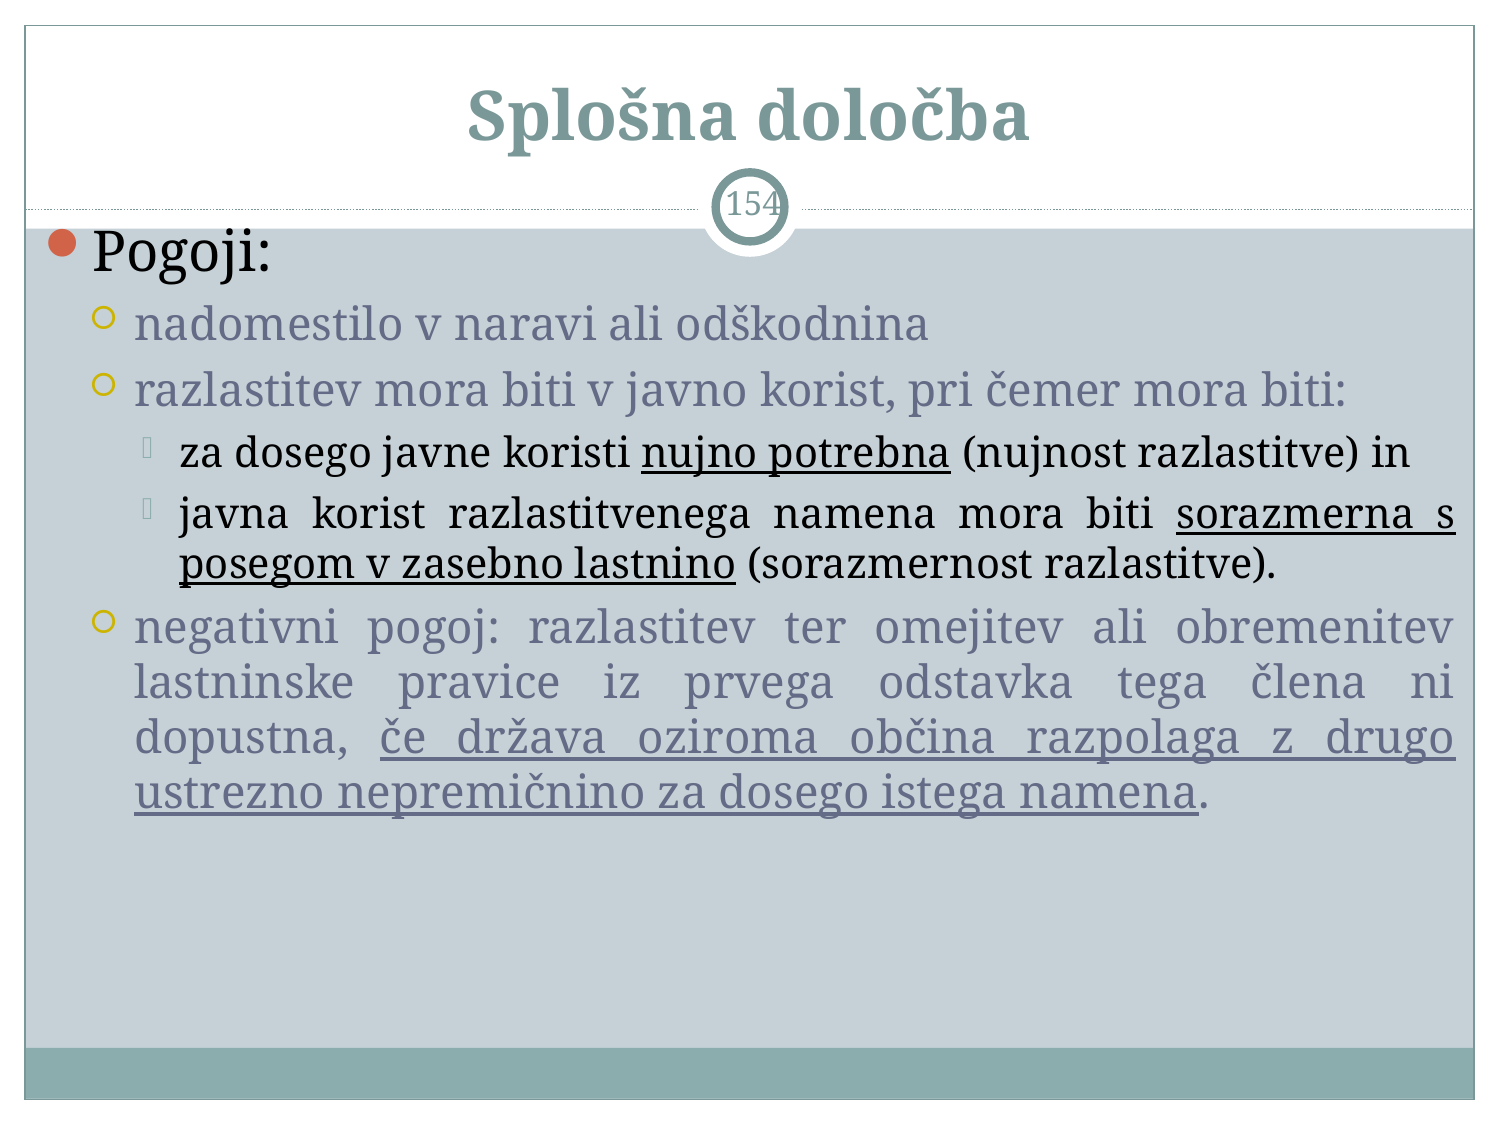

# Splošna določba
Pogoji:
nadomestilo v naravi ali odškodnina
razlastitev mora biti v javno korist, pri čemer mora biti:
za dosego javne koristi nujno potrebna (nujnost razlastitve) in
javna korist razlastitvenega namena mora biti sorazmerna s posegom v zasebno lastnino (sorazmernost razlastitve).
negativni pogoj: razlastitev ter omejitev ali obremenitev lastninske pravice iz prvega odstavka tega člena ni dopustna, če država oziroma občina razpolaga z drugo ustrezno nepremičnino za dosego istega namena.